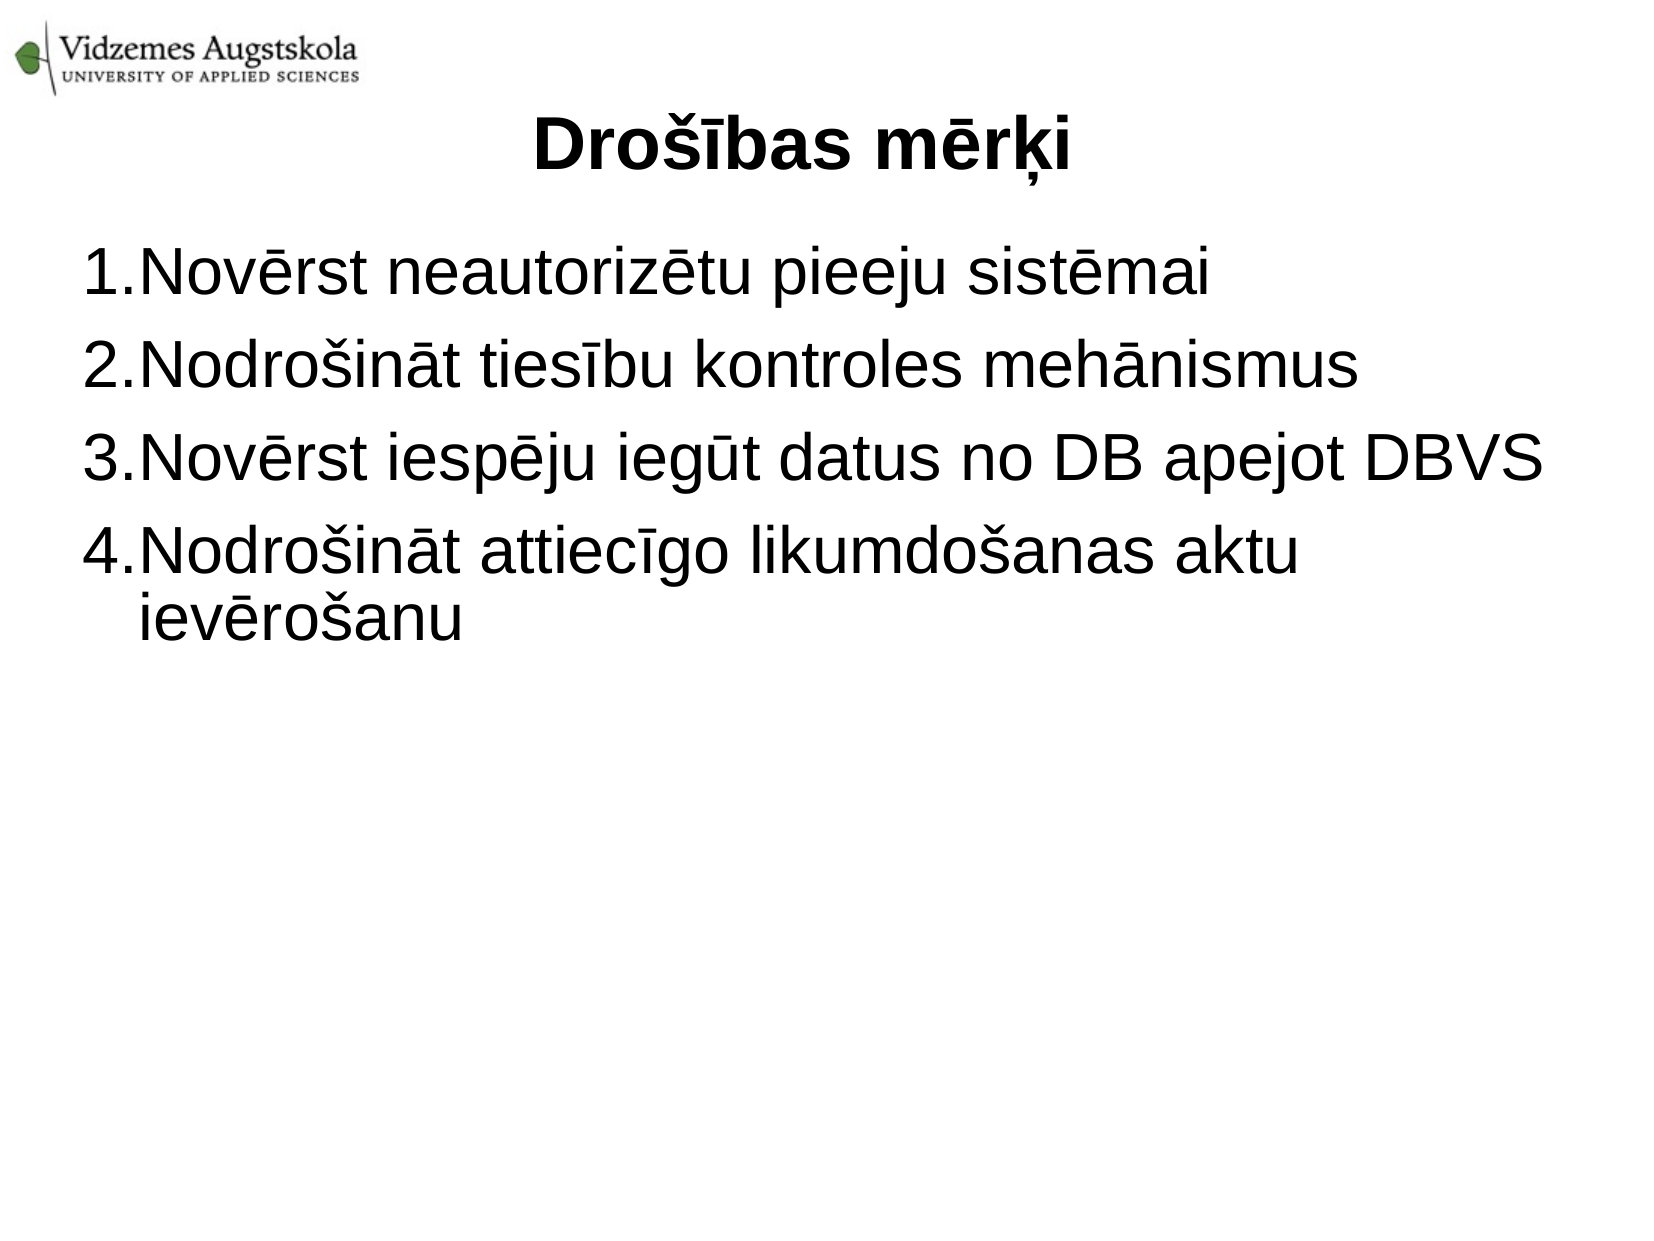

# Drošības mērķi
Novērst neautorizētu pieeju sistēmai
Nodrošināt tiesību kontroles mehānismus
Novērst iespēju iegūt datus no DB apejot DBVS
Nodrošināt attiecīgo likumdošanas aktu ievērošanu